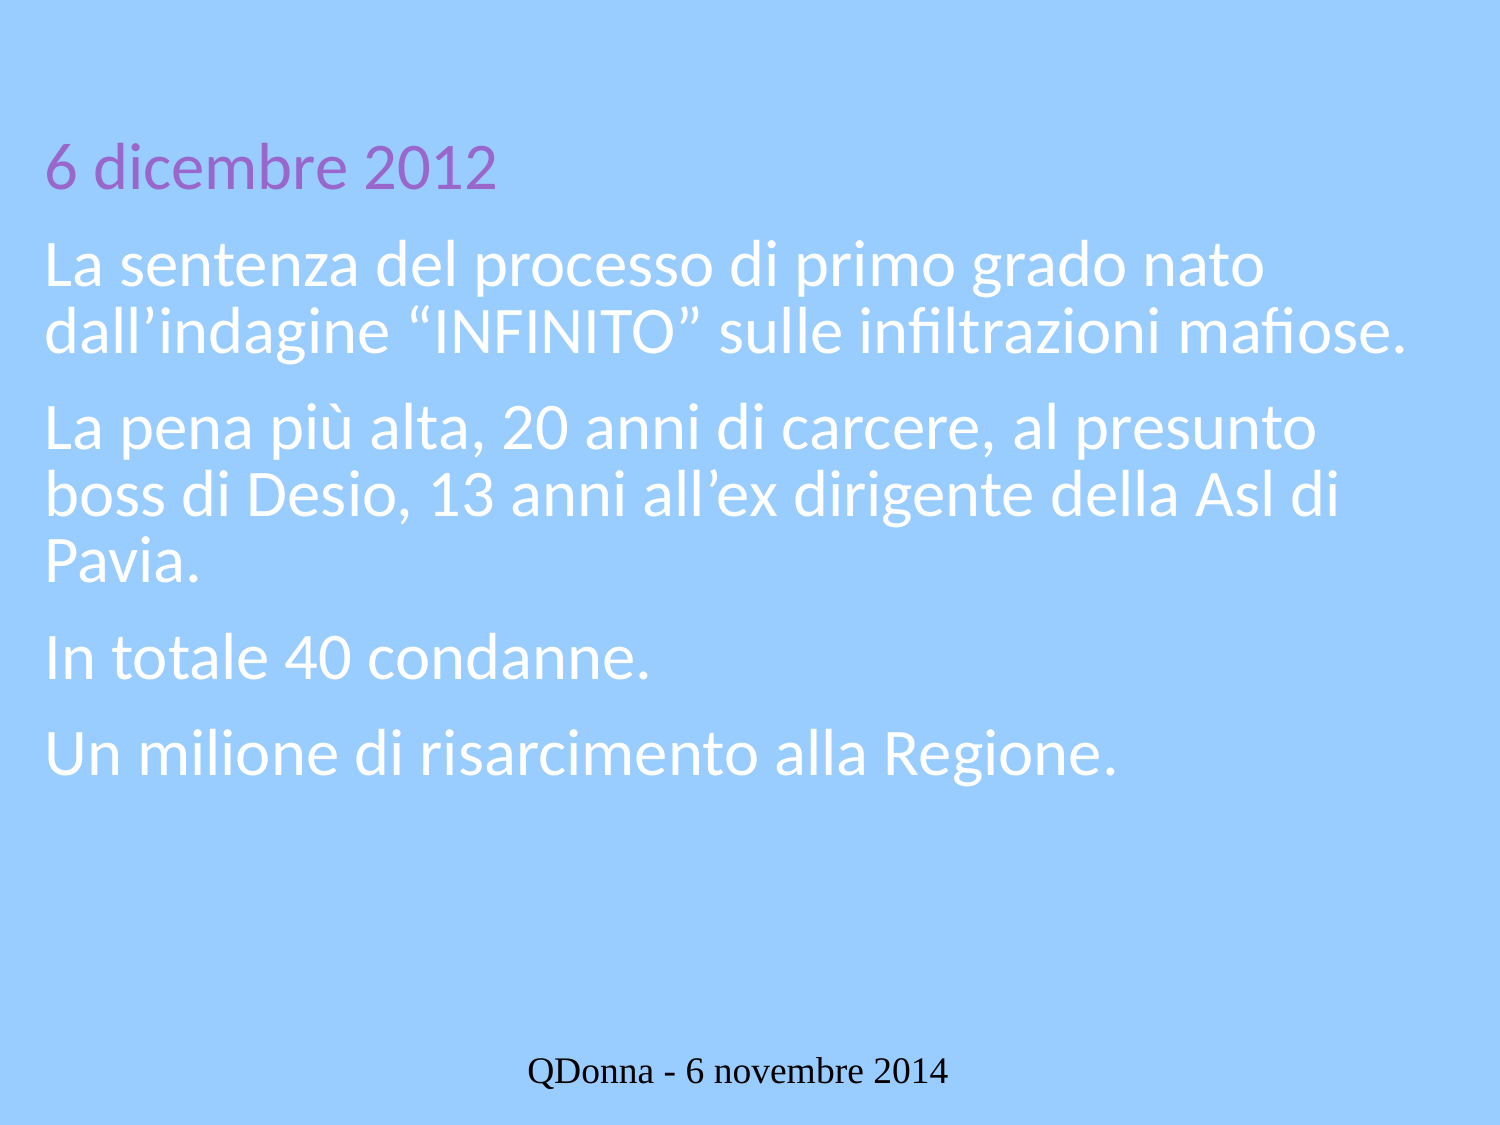

# 6 dicembre 2012
La sentenza del processo di primo grado nato dall’indagine “INFINITO” sulle infiltrazioni mafiose.
La pena più alta, 20 anni di carcere, al presunto boss di Desio, 13 anni all’ex dirigente della Asl di Pavia.
In totale 40 condanne.
Un milione di risarcimento alla Regione.
QDonna - 6 novembre 2014